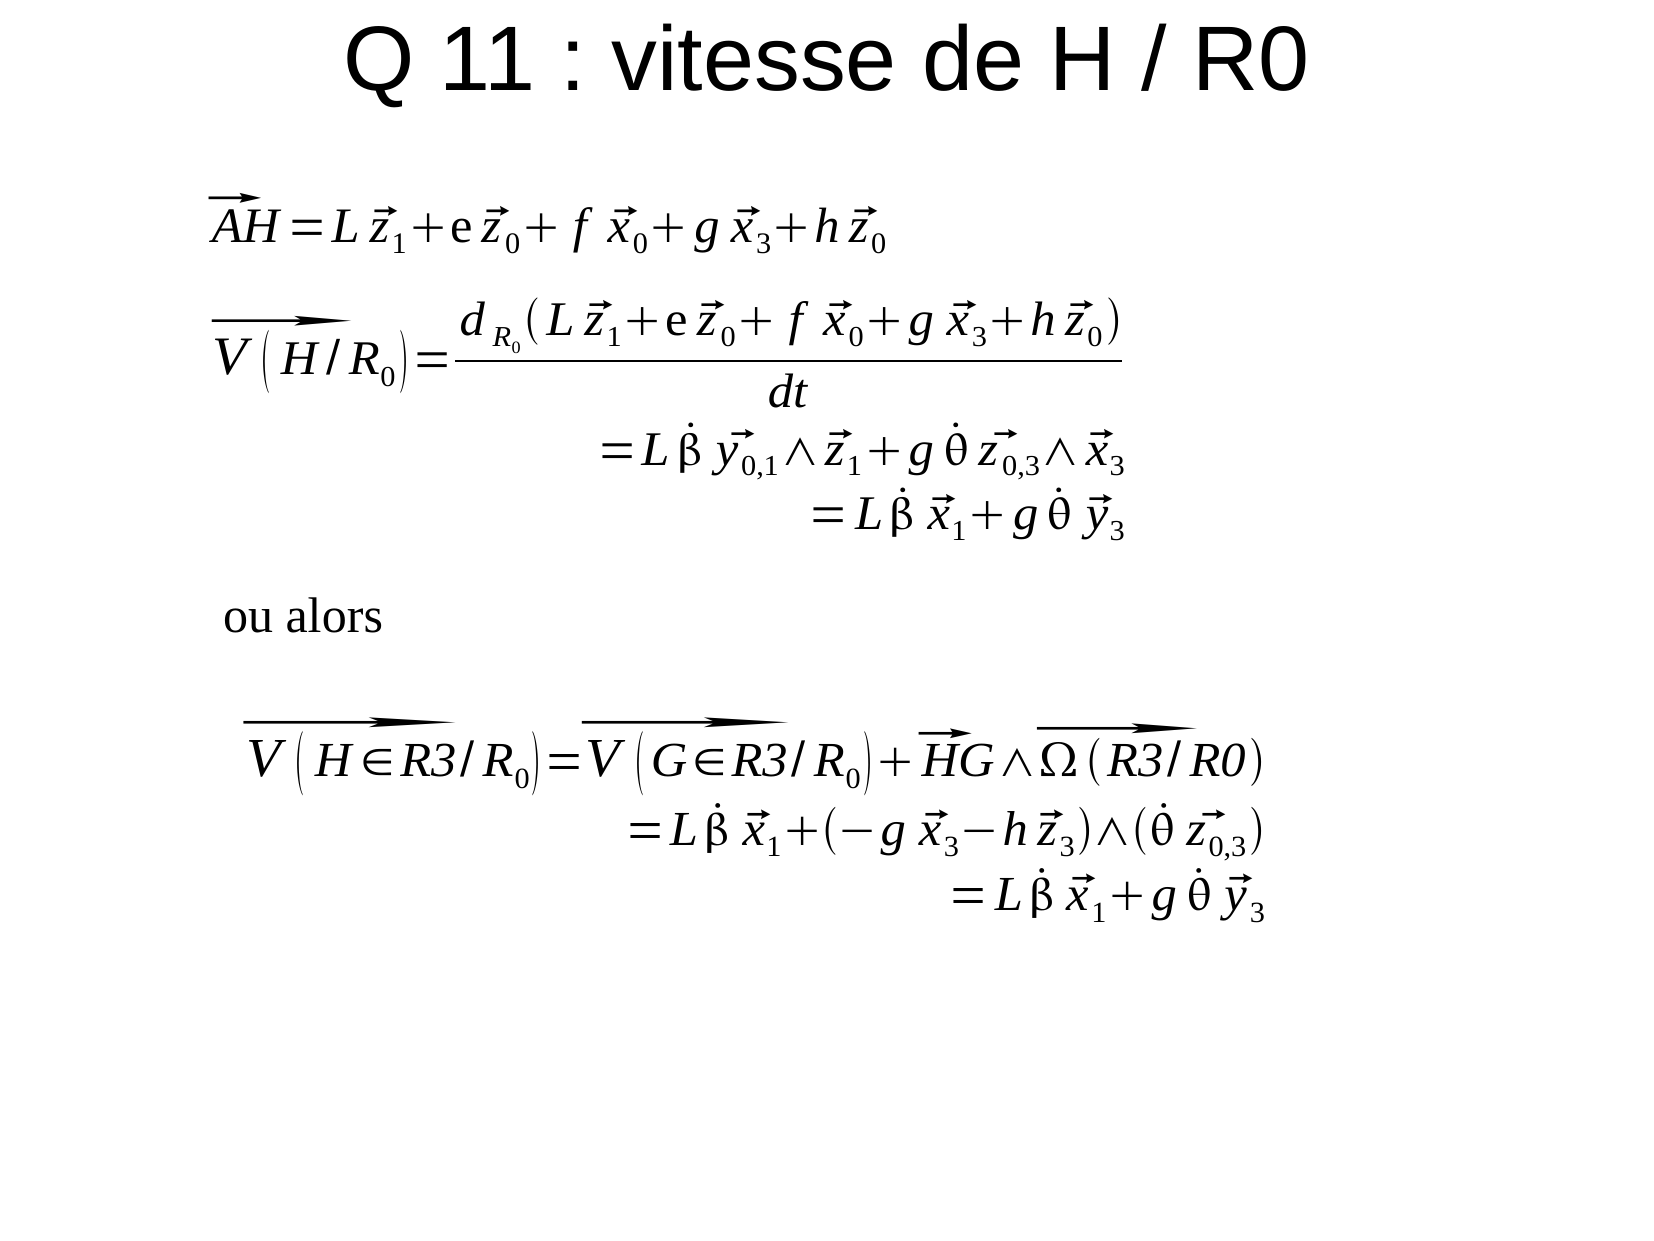

# Q 11 : vitesse de H / R0
ou alors